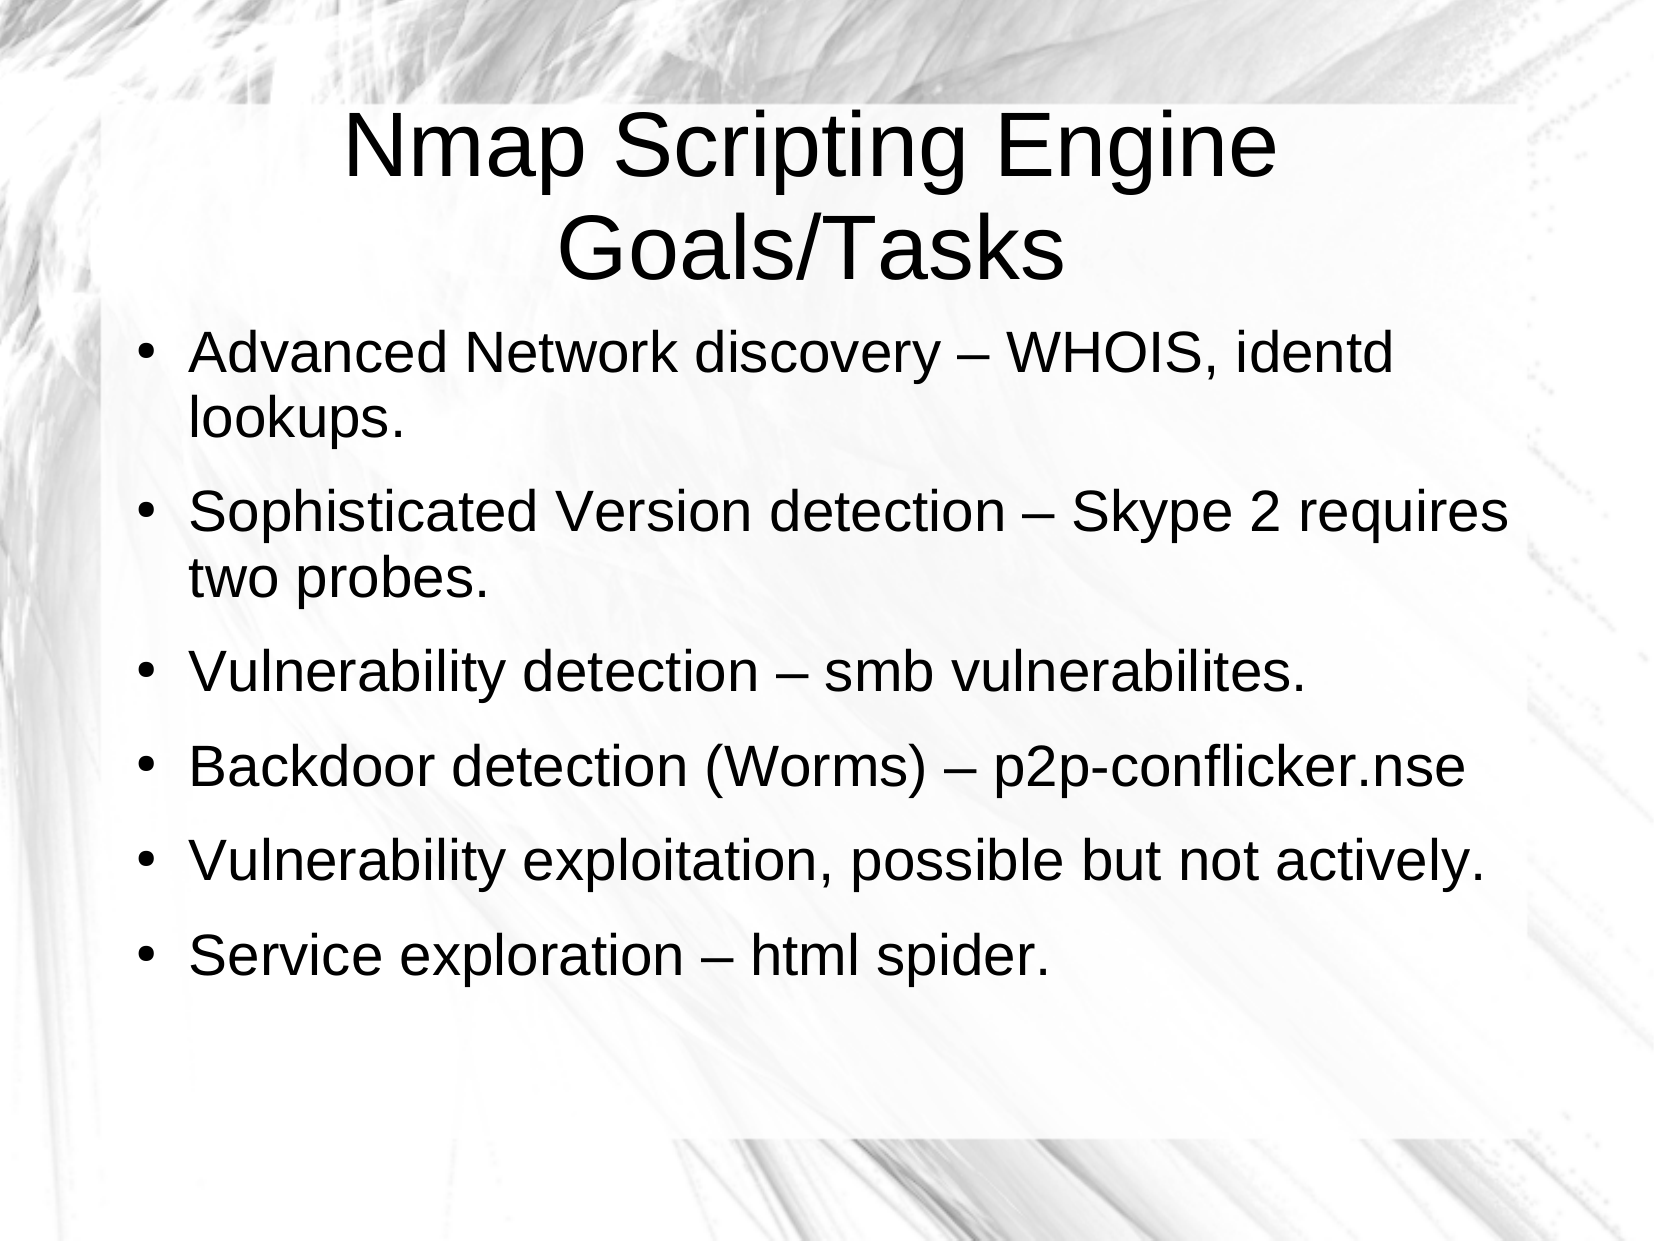

# Nmap Scripting Engine Goals/Tasks
Advanced Network discovery – WHOIS, identd lookups.
Sophisticated Version detection – Skype 2 requires two probes.
Vulnerability detection – smb vulnerabilites.
Backdoor detection (Worms) – p2p-conflicker.nse
Vulnerability exploitation, possible but not actively.
Service exploration – html spider.